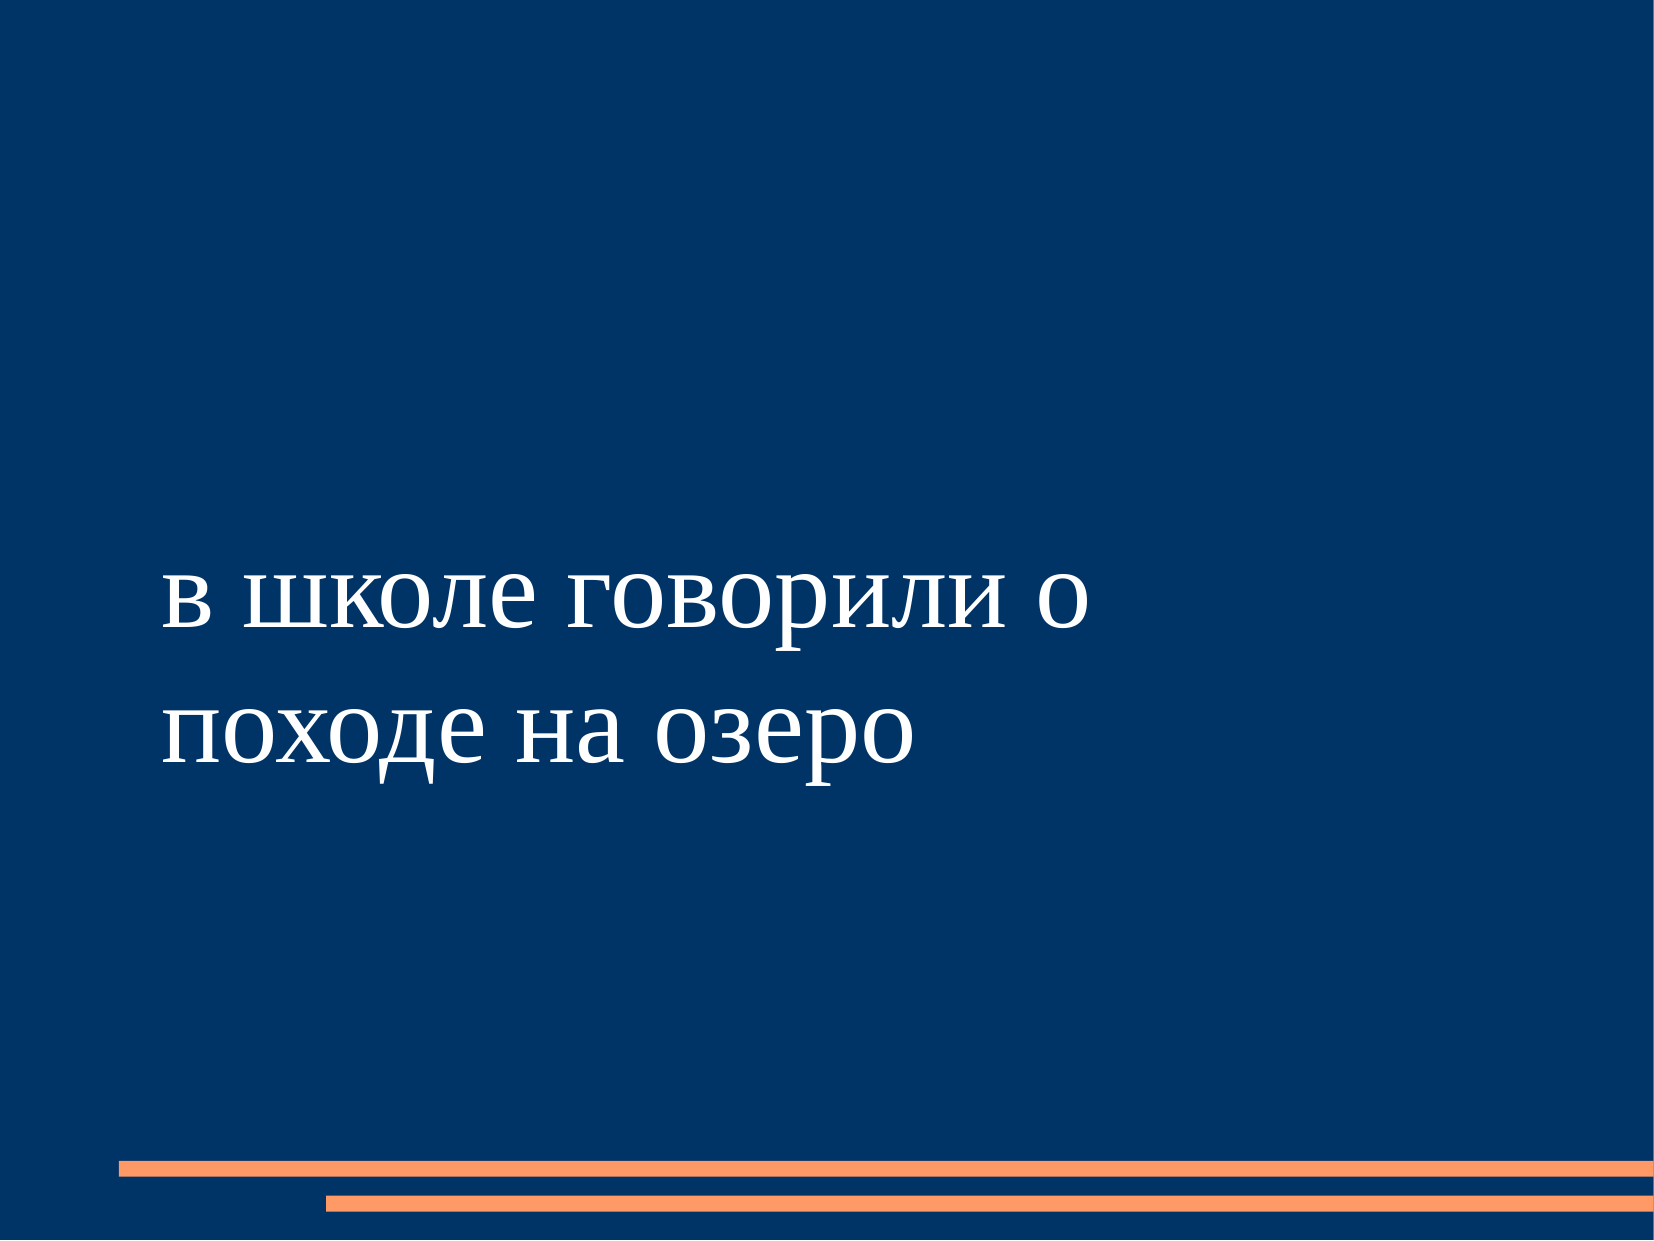

в школе говорили о
 походе на озеро